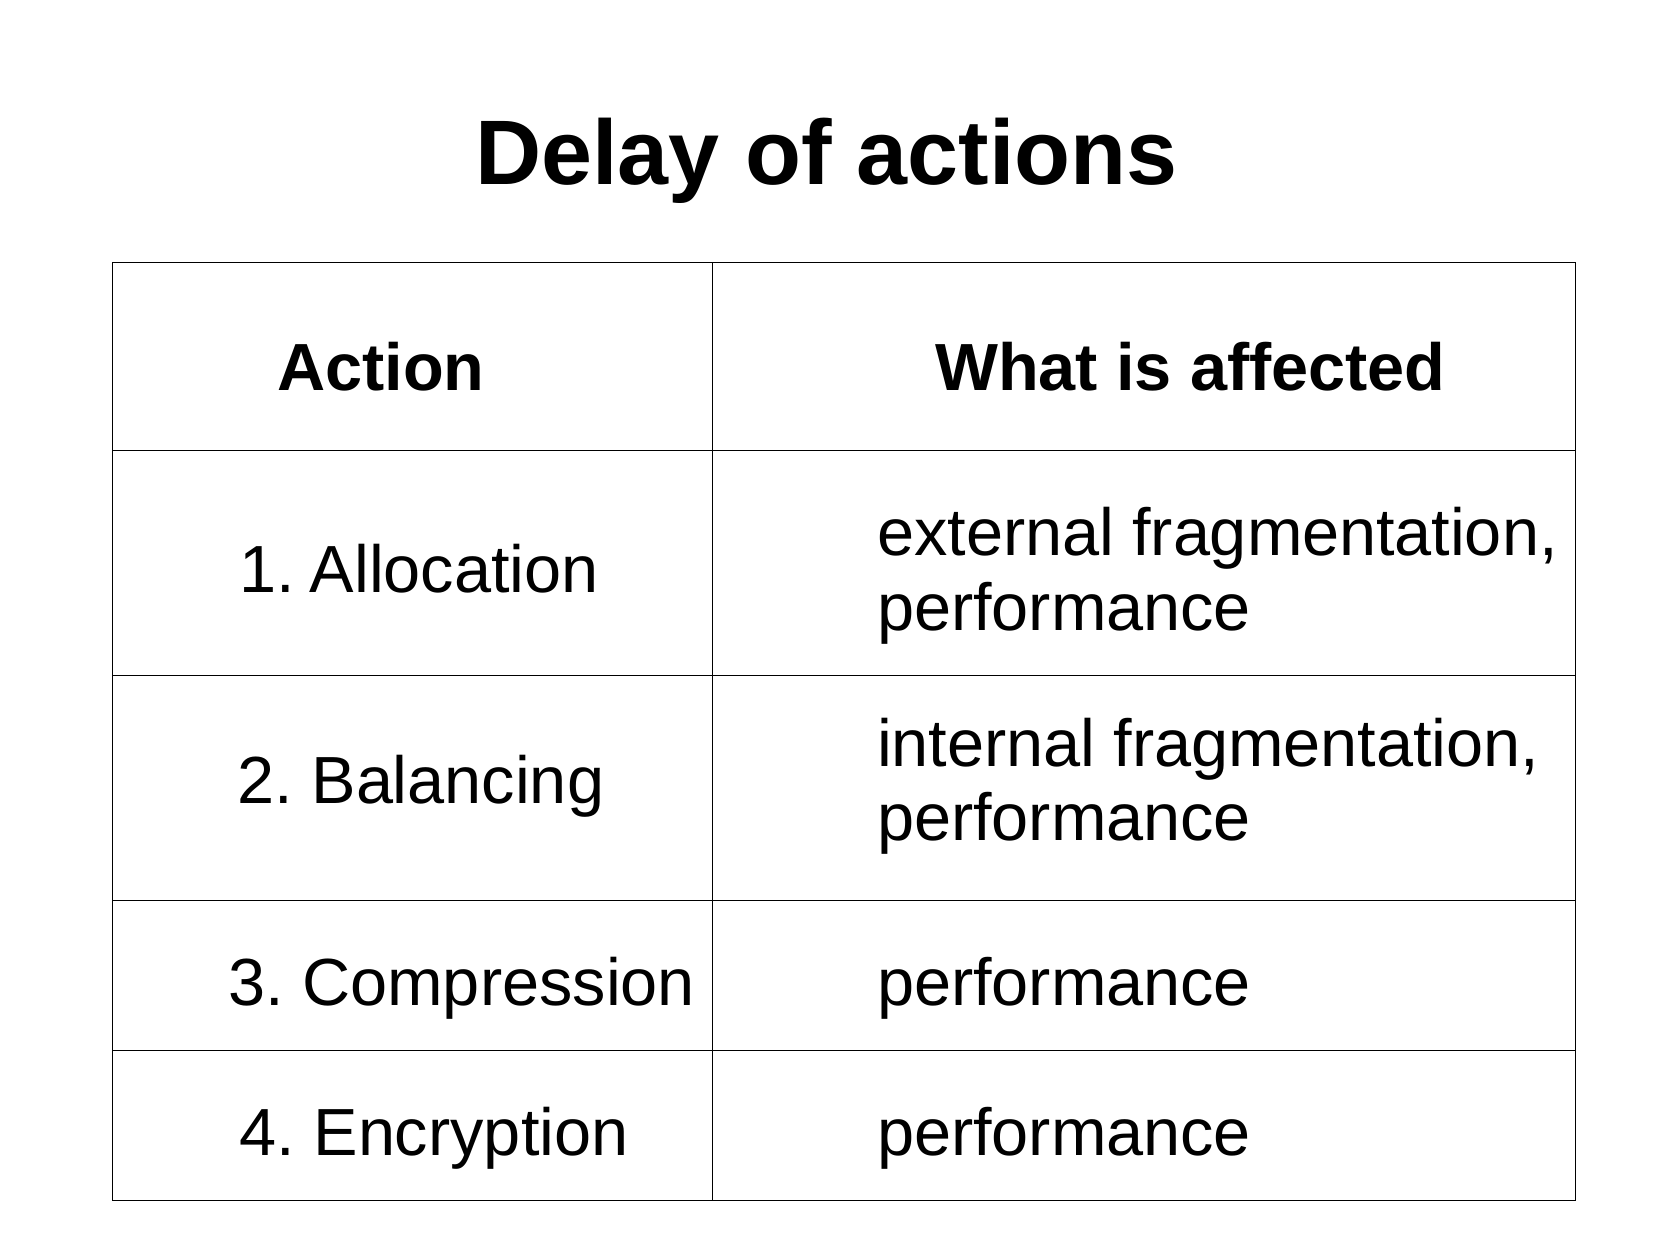

# Delay of actions
Action
What is affected
external fragmentation,
performance
1. Allocation
internal fragmentation,
performance
2. Balancing
3. Compression
performance
4. Encryption
performance